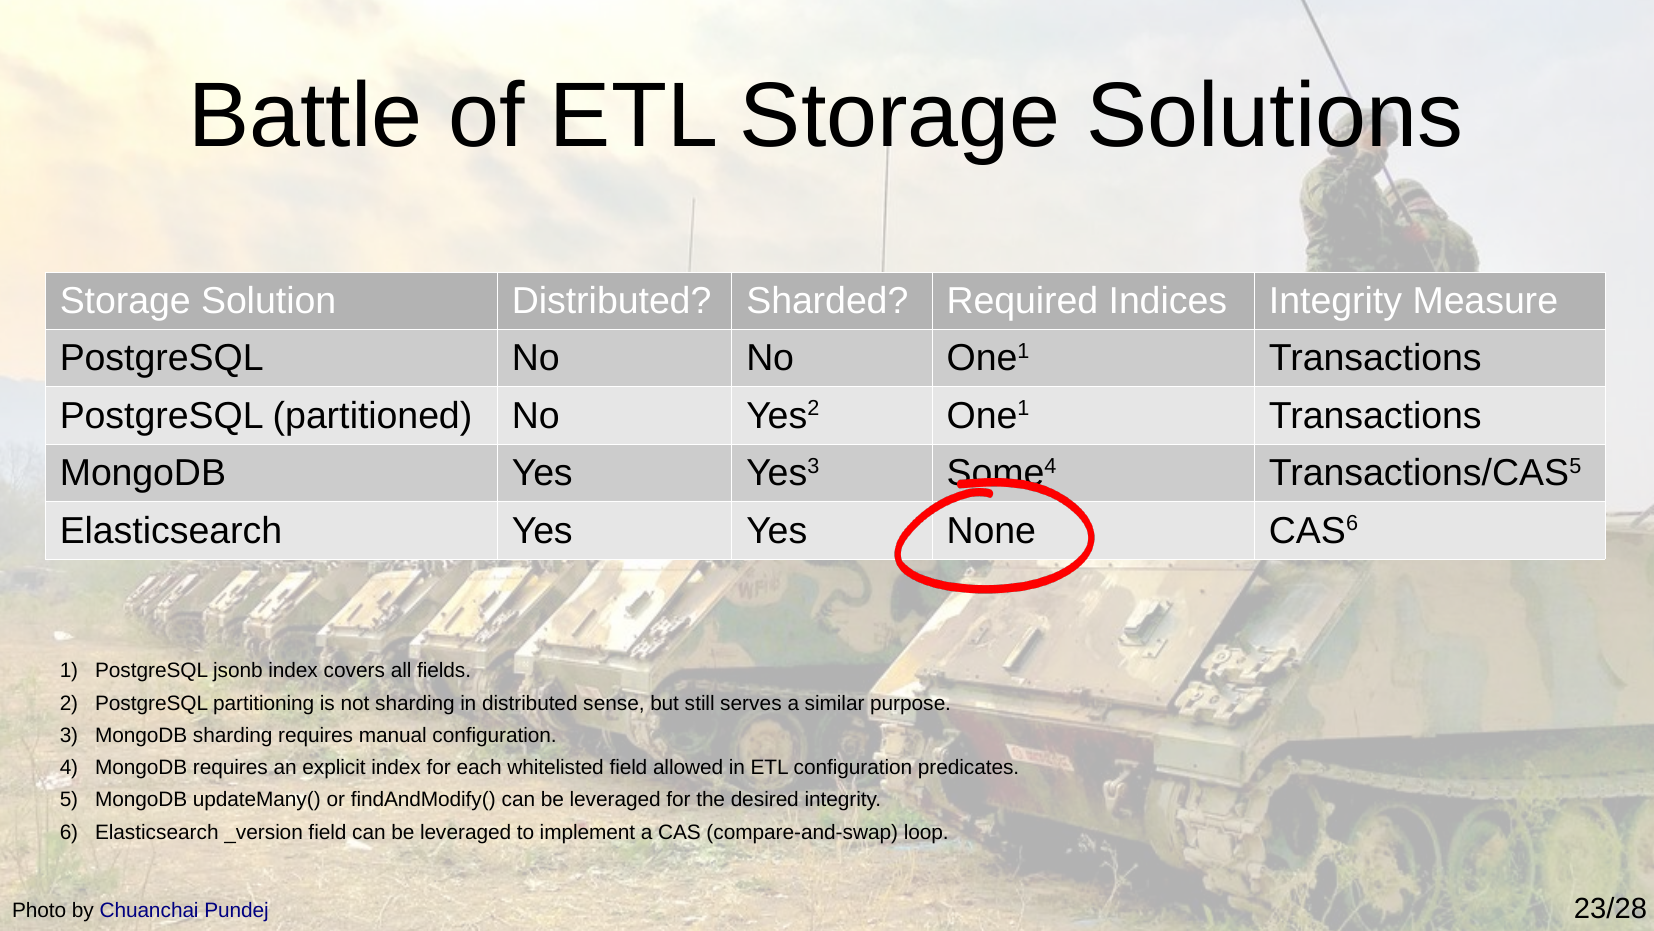

# Battle of ETL Storage Solutions
| Storage Solution | Distributed? | Sharded? | Required Indices | Integrity Measure |
| --- | --- | --- | --- | --- |
| PostgreSQL | No | No | One1 | Transactions |
| PostgreSQL (partitioned) | No | Yes2 | One1 | Transactions |
| MongoDB | Yes | Yes3 | Some4 | Transactions/CAS5 |
| Elasticsearch | Yes | Yes | None | CAS6 |
PostgreSQL jsonb index covers all fields.
PostgreSQL partitioning is not sharding in distributed sense, but still serves a similar purpose.
MongoDB sharding requires manual configuration.
MongoDB requires an explicit index for each whitelisted field allowed in ETL configuration predicates.
MongoDB updateMany() or findAndModify() can be leveraged for the desired integrity.
Elasticsearch _version field can be leveraged to implement a CAS (compare-and-swap) loop.
Photo by Chuanchai Pundej